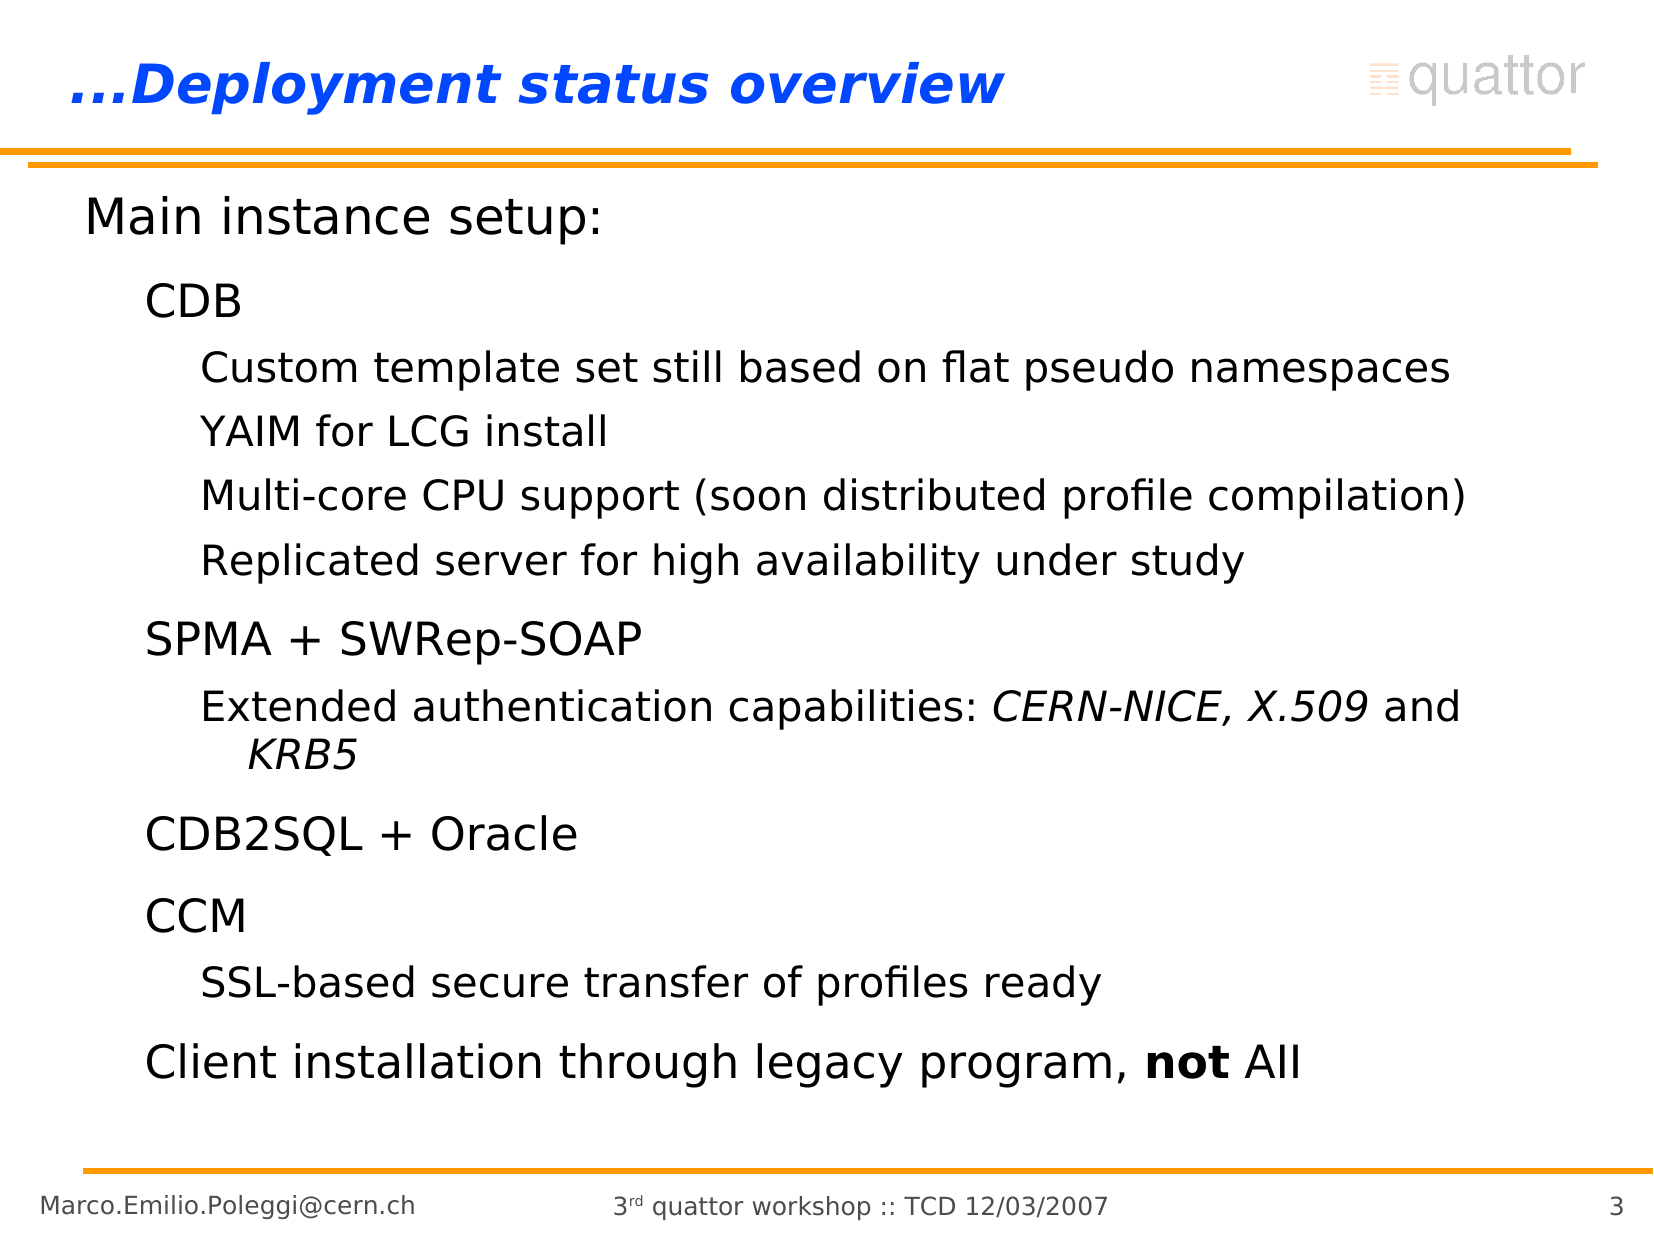

# ...Deployment status overview
 Main instance setup:
CDB
Custom template set still based on flat pseudo namespaces
YAIM for LCG install
Multi-core CPU support (soon distributed profile compilation)
Replicated server for high availability under study
SPMA + SWRep-SOAP
Extended authentication capabilities: CERN-NICE, X.509 and KRB5
CDB2SQL + Oracle
CCM
SSL-based secure transfer of profiles ready
Client installation through legacy program, not AII
06/16/2006
3
Quattor @ LCG-T2 workshop